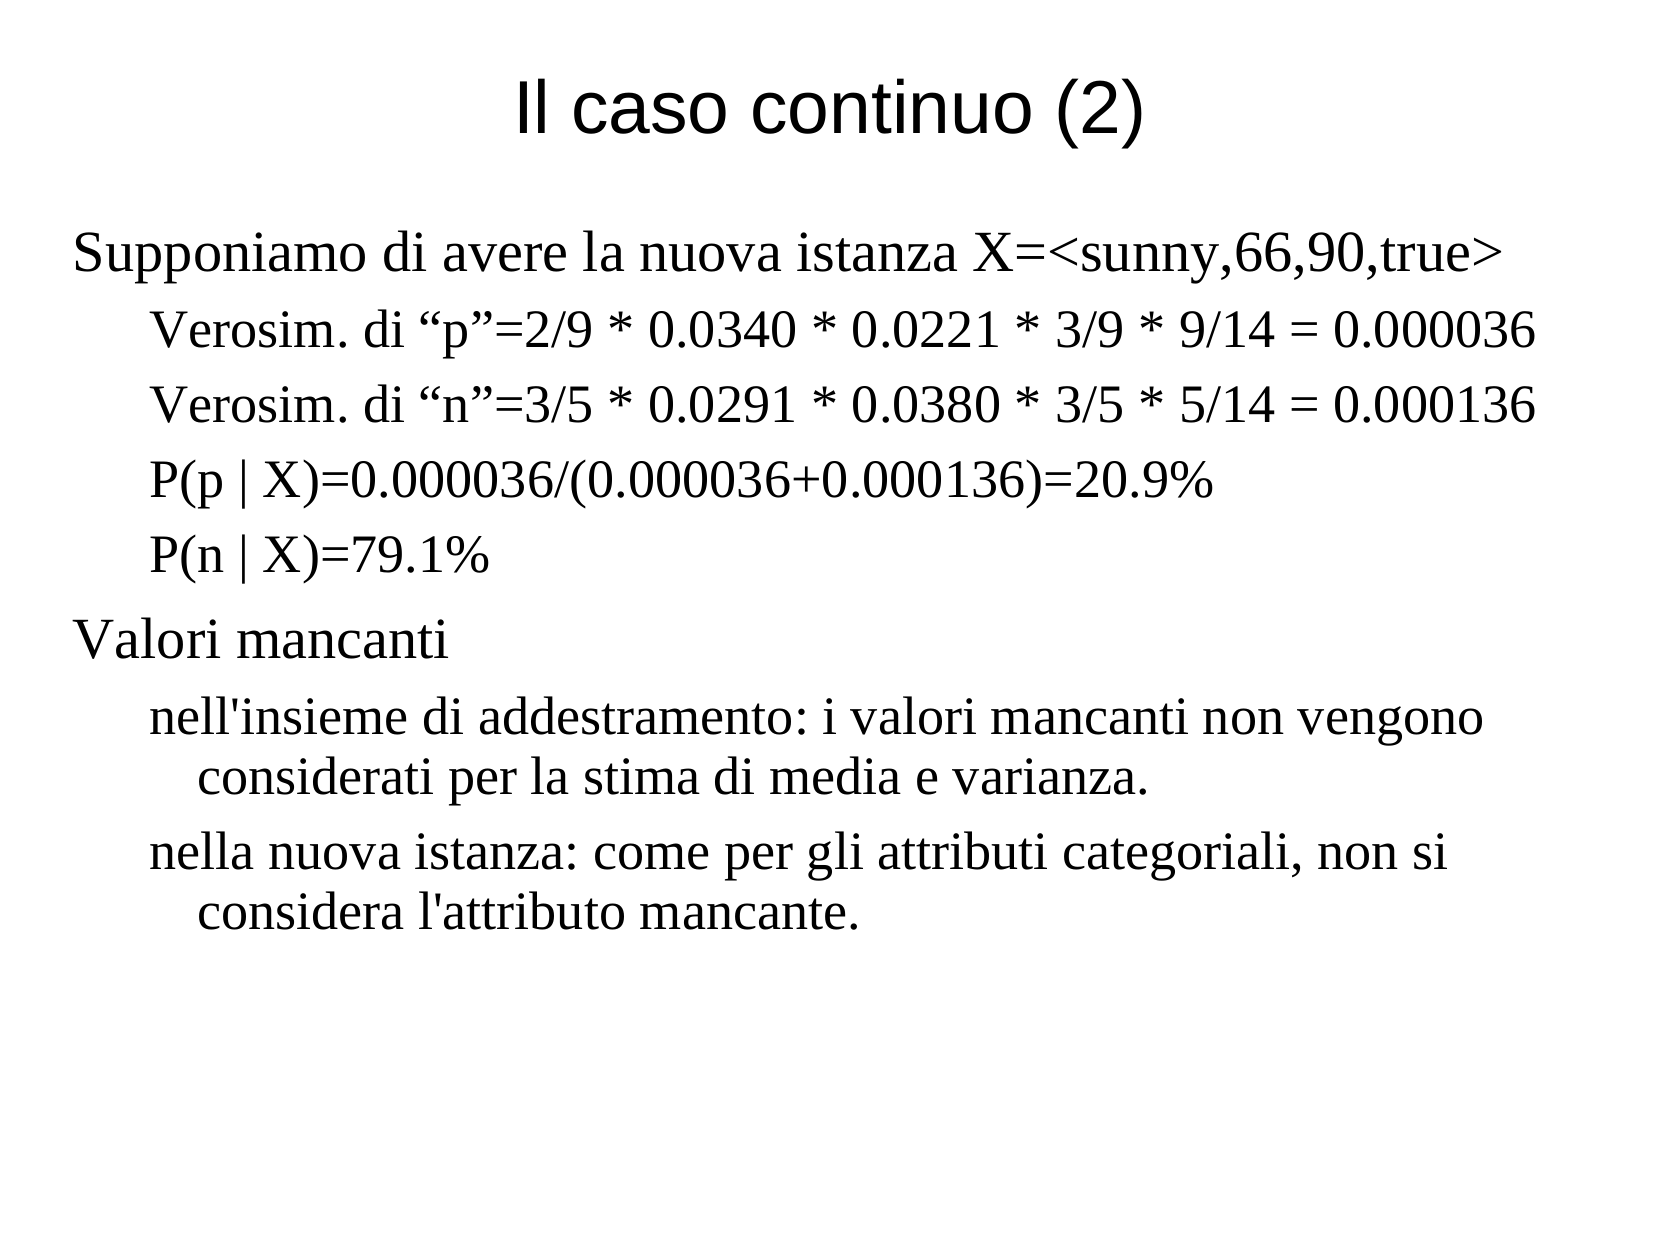

# Il caso continuo (2)
Supponiamo di avere la nuova istanza X=<sunny,66,90,true>
Verosim. di “p”=2/9 * 0.0340 * 0.0221 * 3/9 * 9/14 = 0.000036
Verosim. di “n”=3/5 * 0.0291 * 0.0380 * 3/5 * 5/14 = 0.000136
P(p | X)=0.000036/(0.000036+0.000136)=20.9%
P(n | X)=79.1%
Valori mancanti
nell'insieme di addestramento: i valori mancanti non vengono considerati per la stima di media e varianza.
nella nuova istanza: come per gli attributi categoriali, non si considera l'attributo mancante.